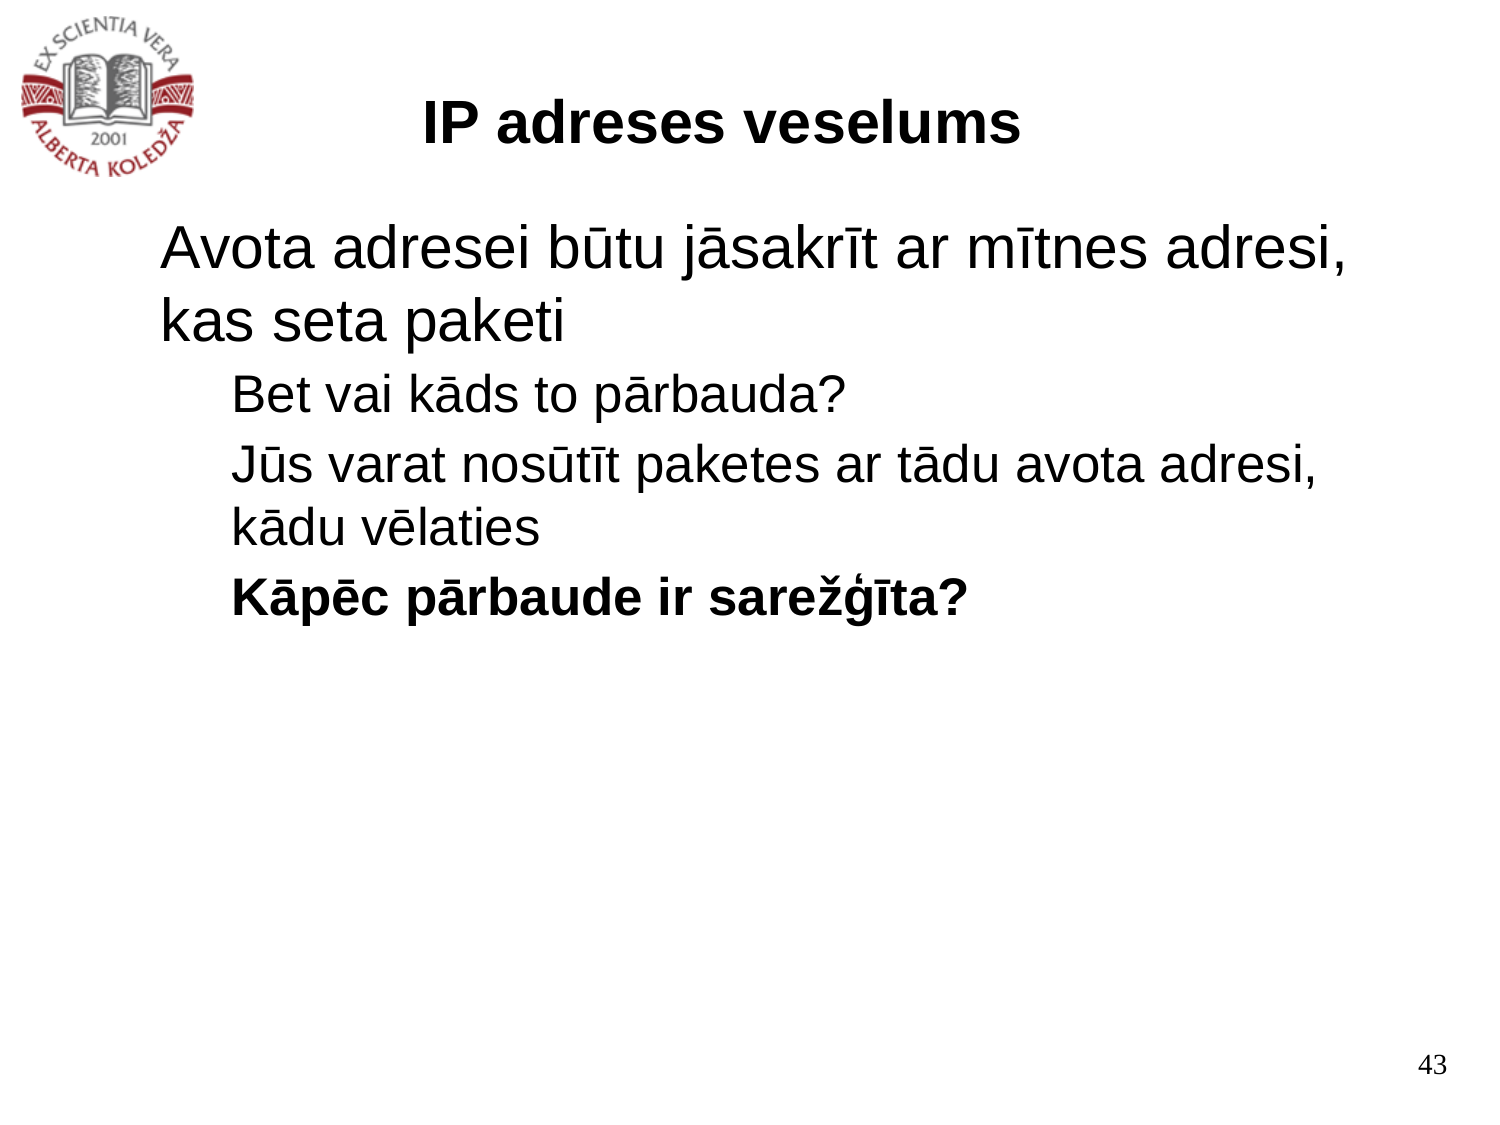

# IP adreses veselums
Avota adresei būtu jāsakrīt ar mītnes adresi, kas seta paketi
Bet vai kāds to pārbauda?
Jūs varat nosūtīt paketes ar tādu avota adresi, kādu vēlaties
Kāpēc pārbaude ir sarežģīta?